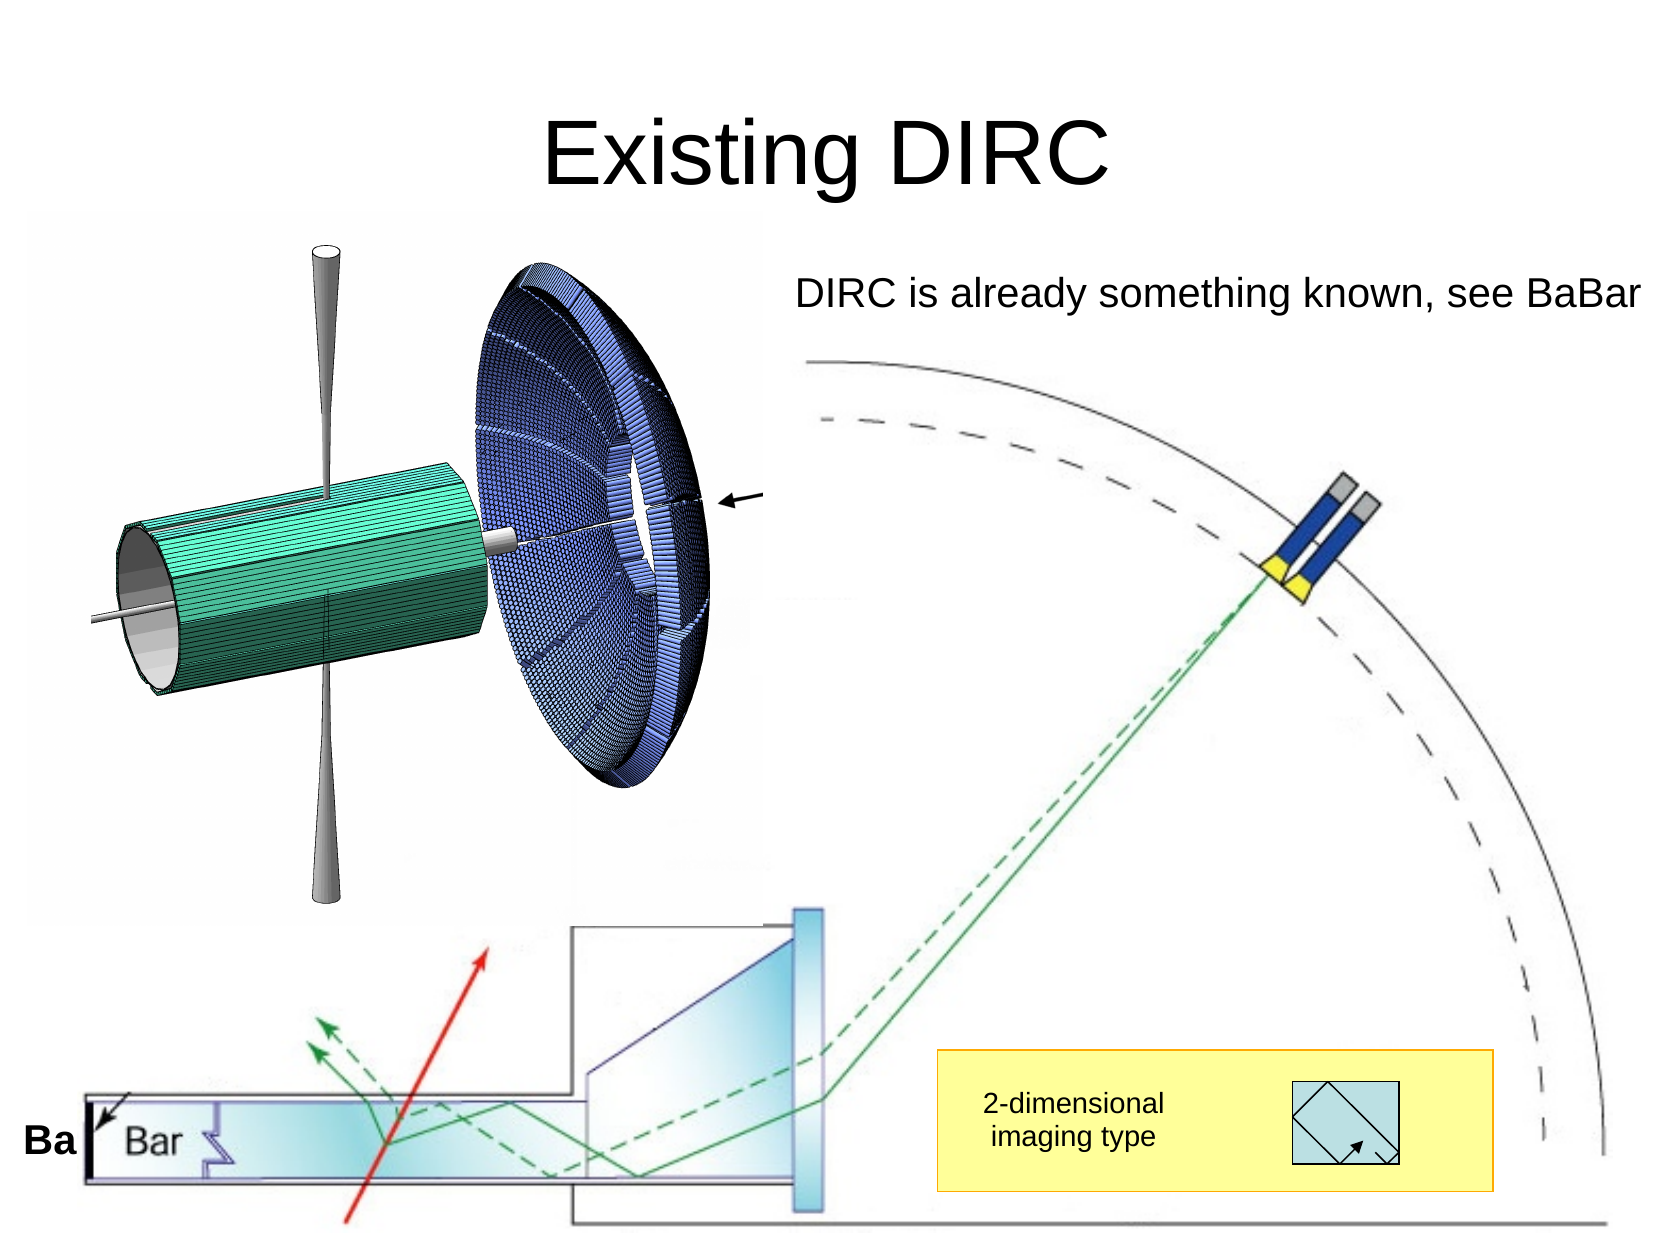

# Existing DIRC
DIRC is already something known, see BaBar
2-dimensional
imaging type
Ba